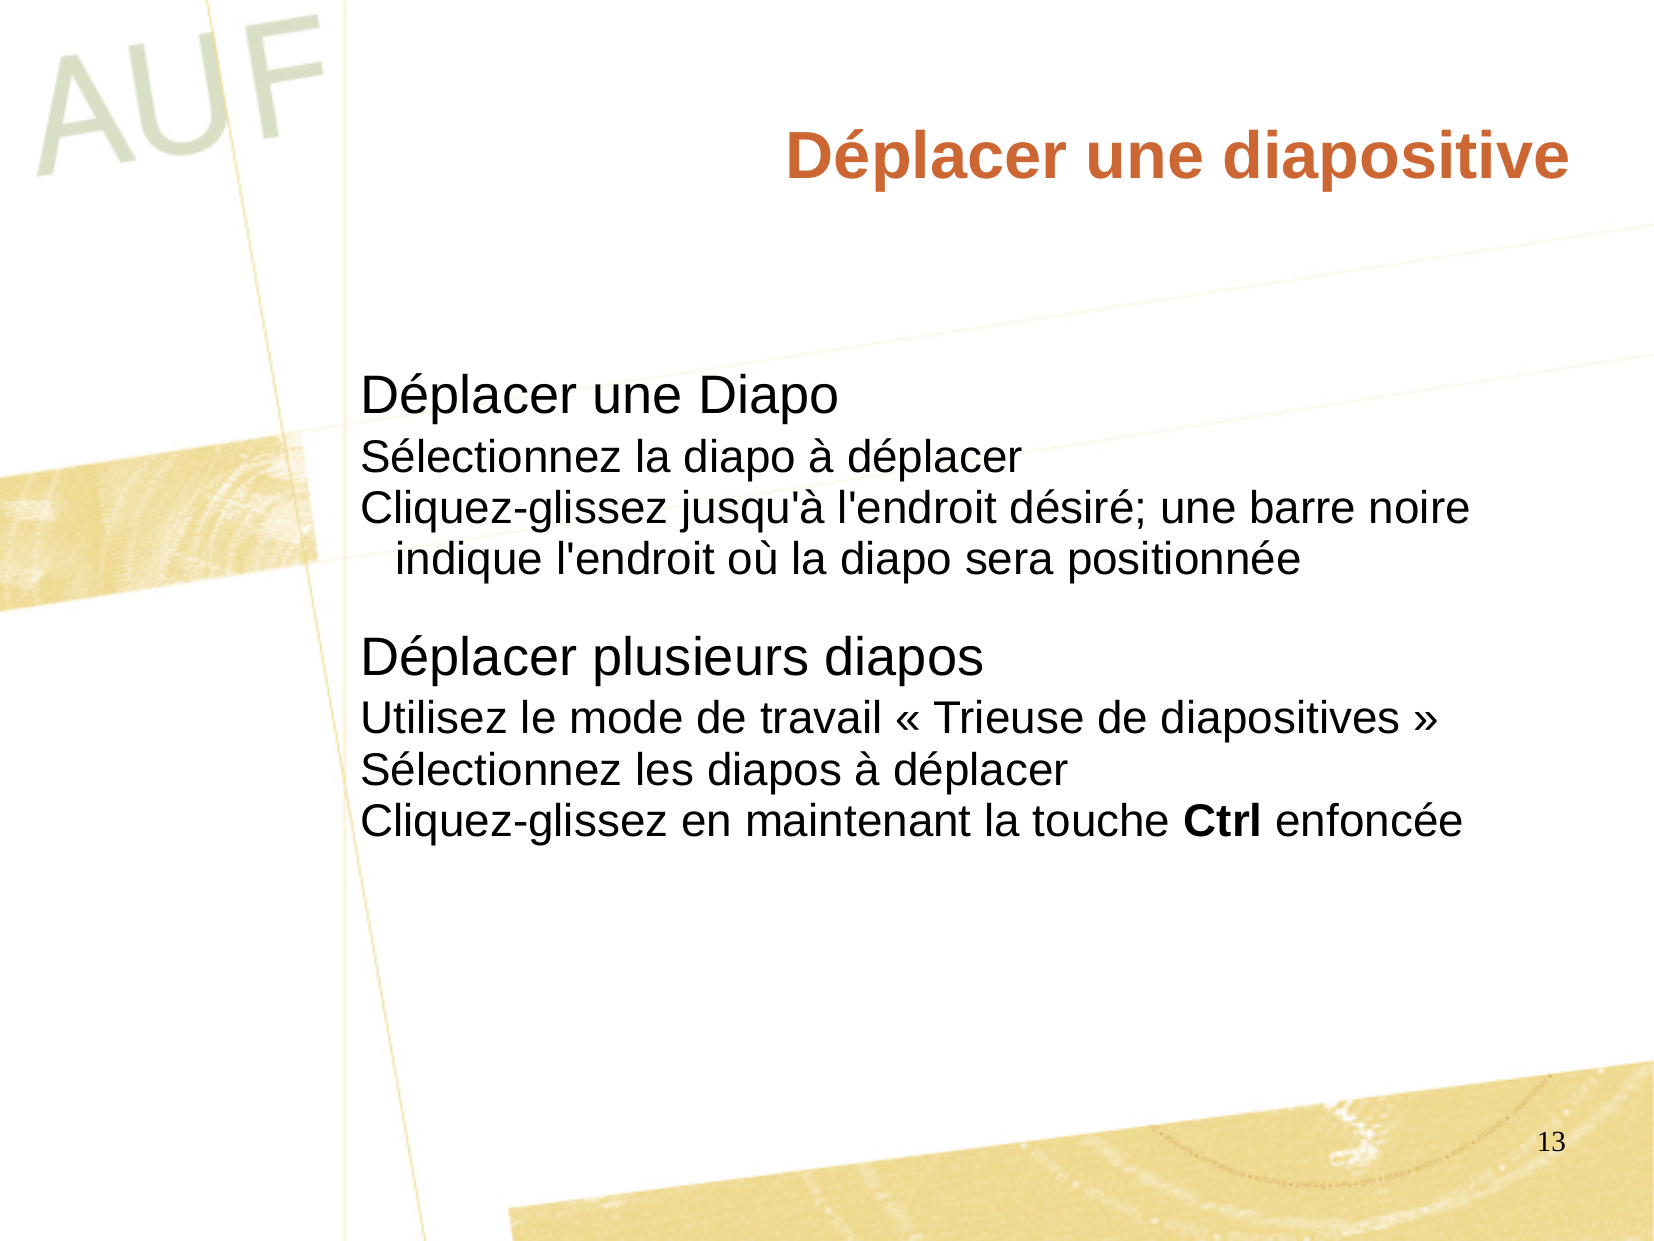

# Déplacer une diapositive
Déplacer une Diapo
Sélectionnez la diapo à déplacer
Cliquez-glissez jusqu'à l'endroit désiré; une barre noire indique l'endroit où la diapo sera positionnée
Déplacer plusieurs diapos
Utilisez le mode de travail « Trieuse de diapositives »
Sélectionnez les diapos à déplacer
Cliquez-glissez en maintenant la touche Ctrl enfoncée
13